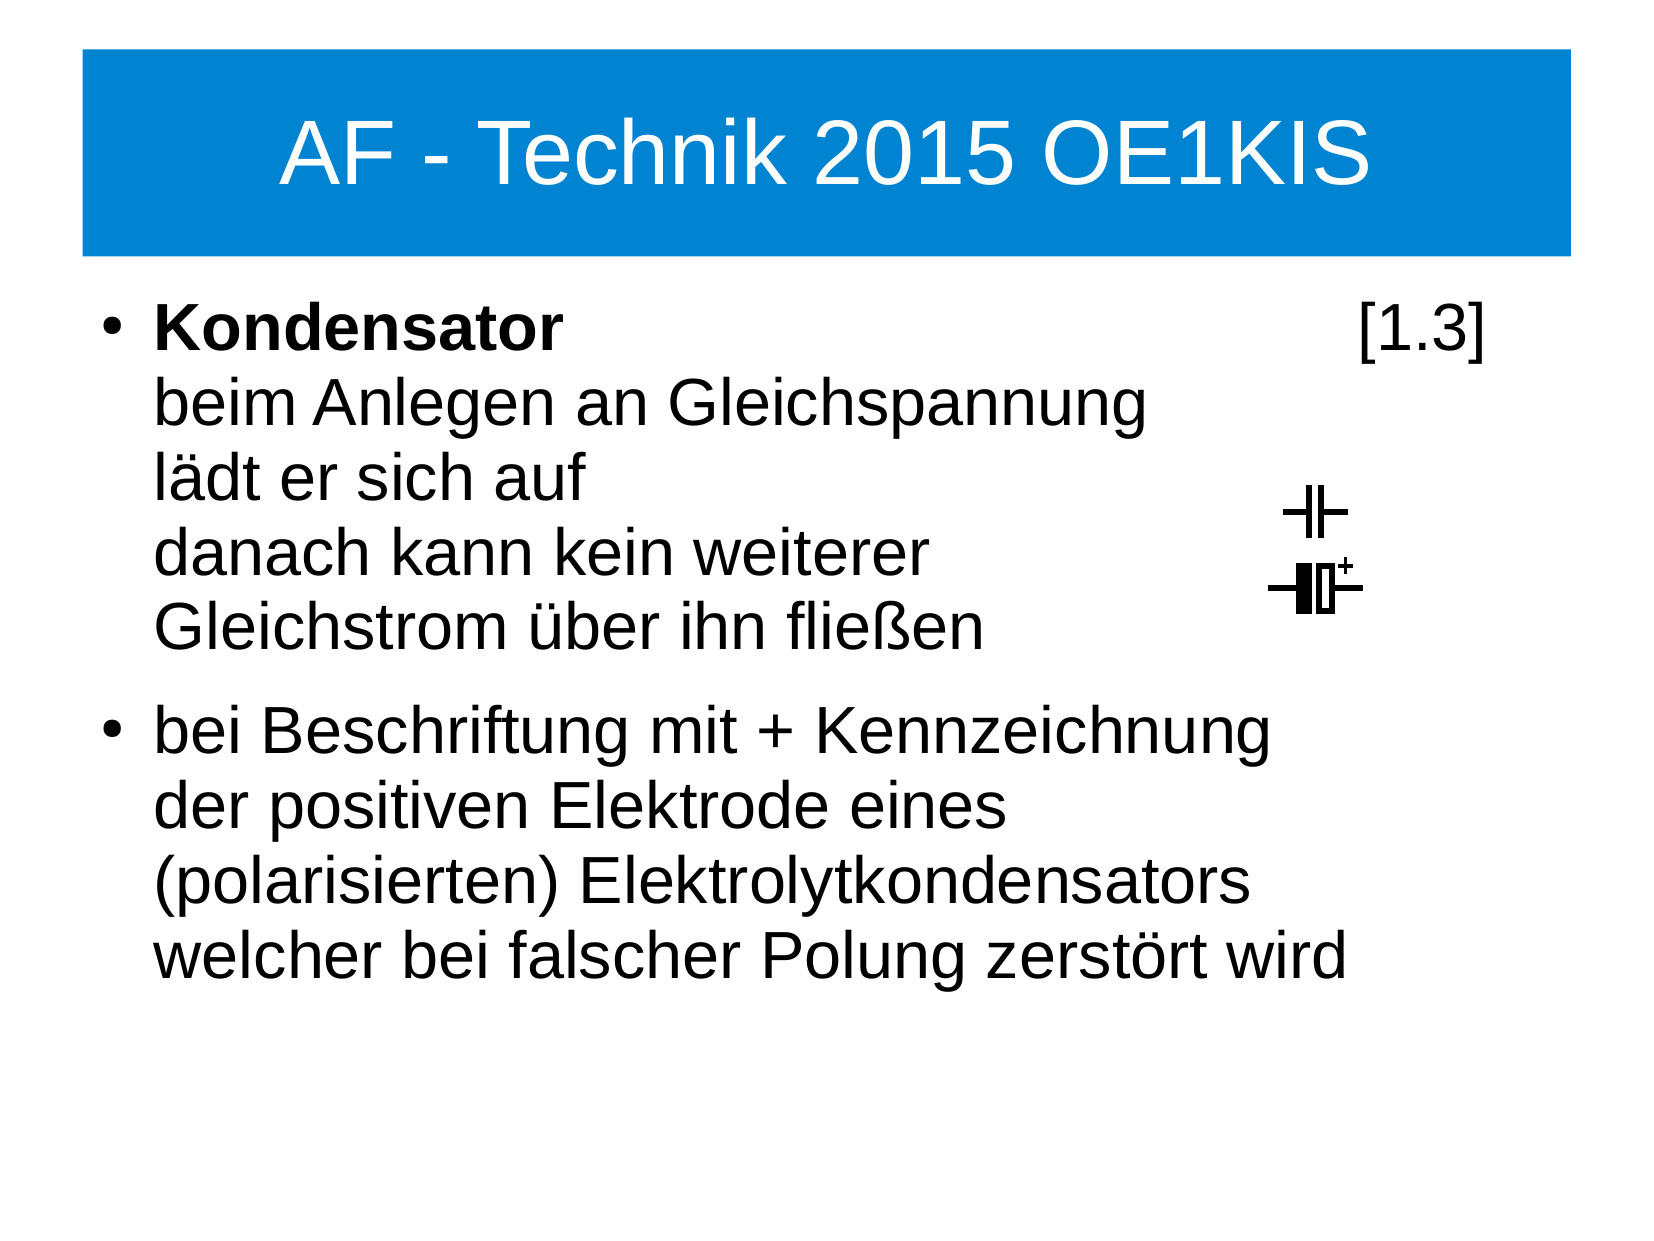

# AF - Technik 2015 OE1KIS
Kondensator [1.3]
beim Anlegen an Gleichspannung
lädt er sich auf
danach kann kein weiterer
Gleichstrom über ihn fließen
bei Beschriftung mit + Kennzeichnung
der positiven Elektrode eines
(polarisierten) Elektrolytkondensators
welcher bei falscher Polung zerstört wird